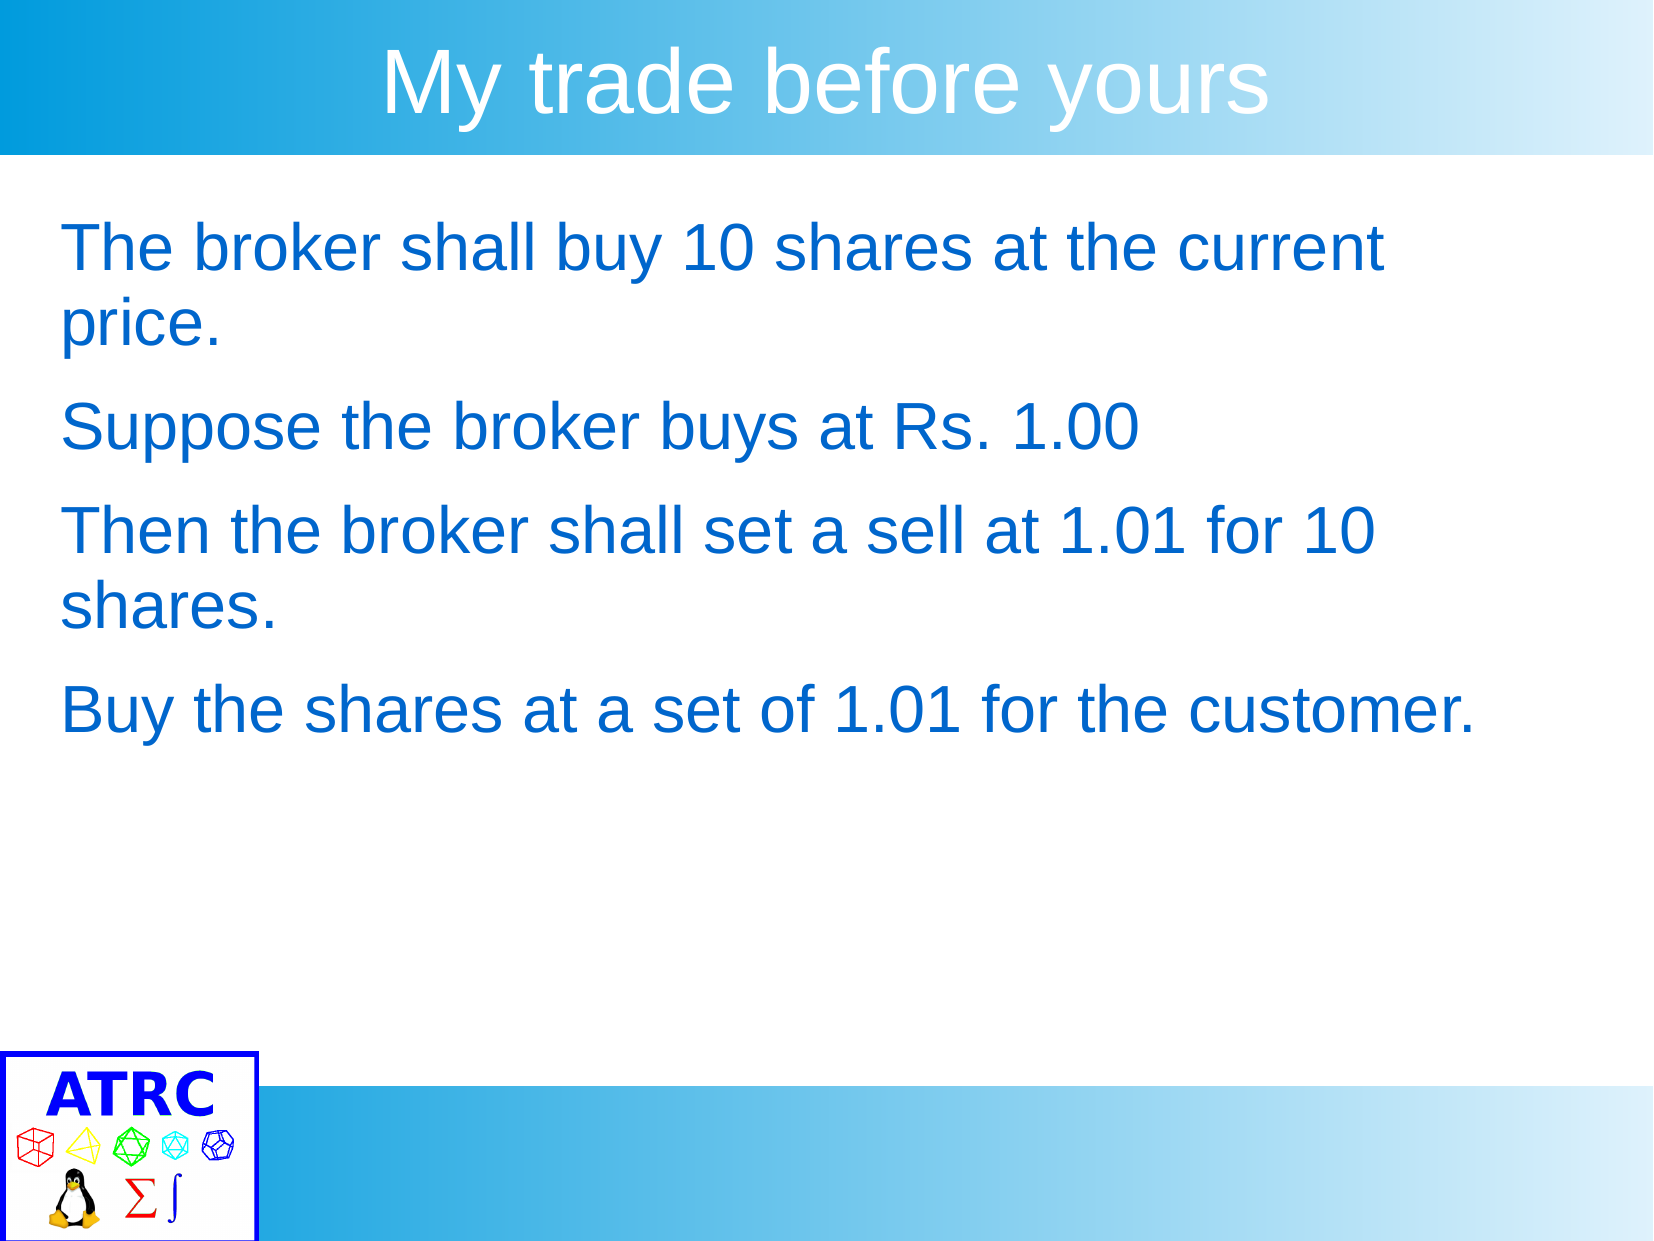

# My trade before yours
The broker shall buy 10 shares at the current price.
Suppose the broker buys at Rs. 1.00
Then the broker shall set a sell at 1.01 for 10 shares.
Buy the shares at a set of 1.01 for the customer.